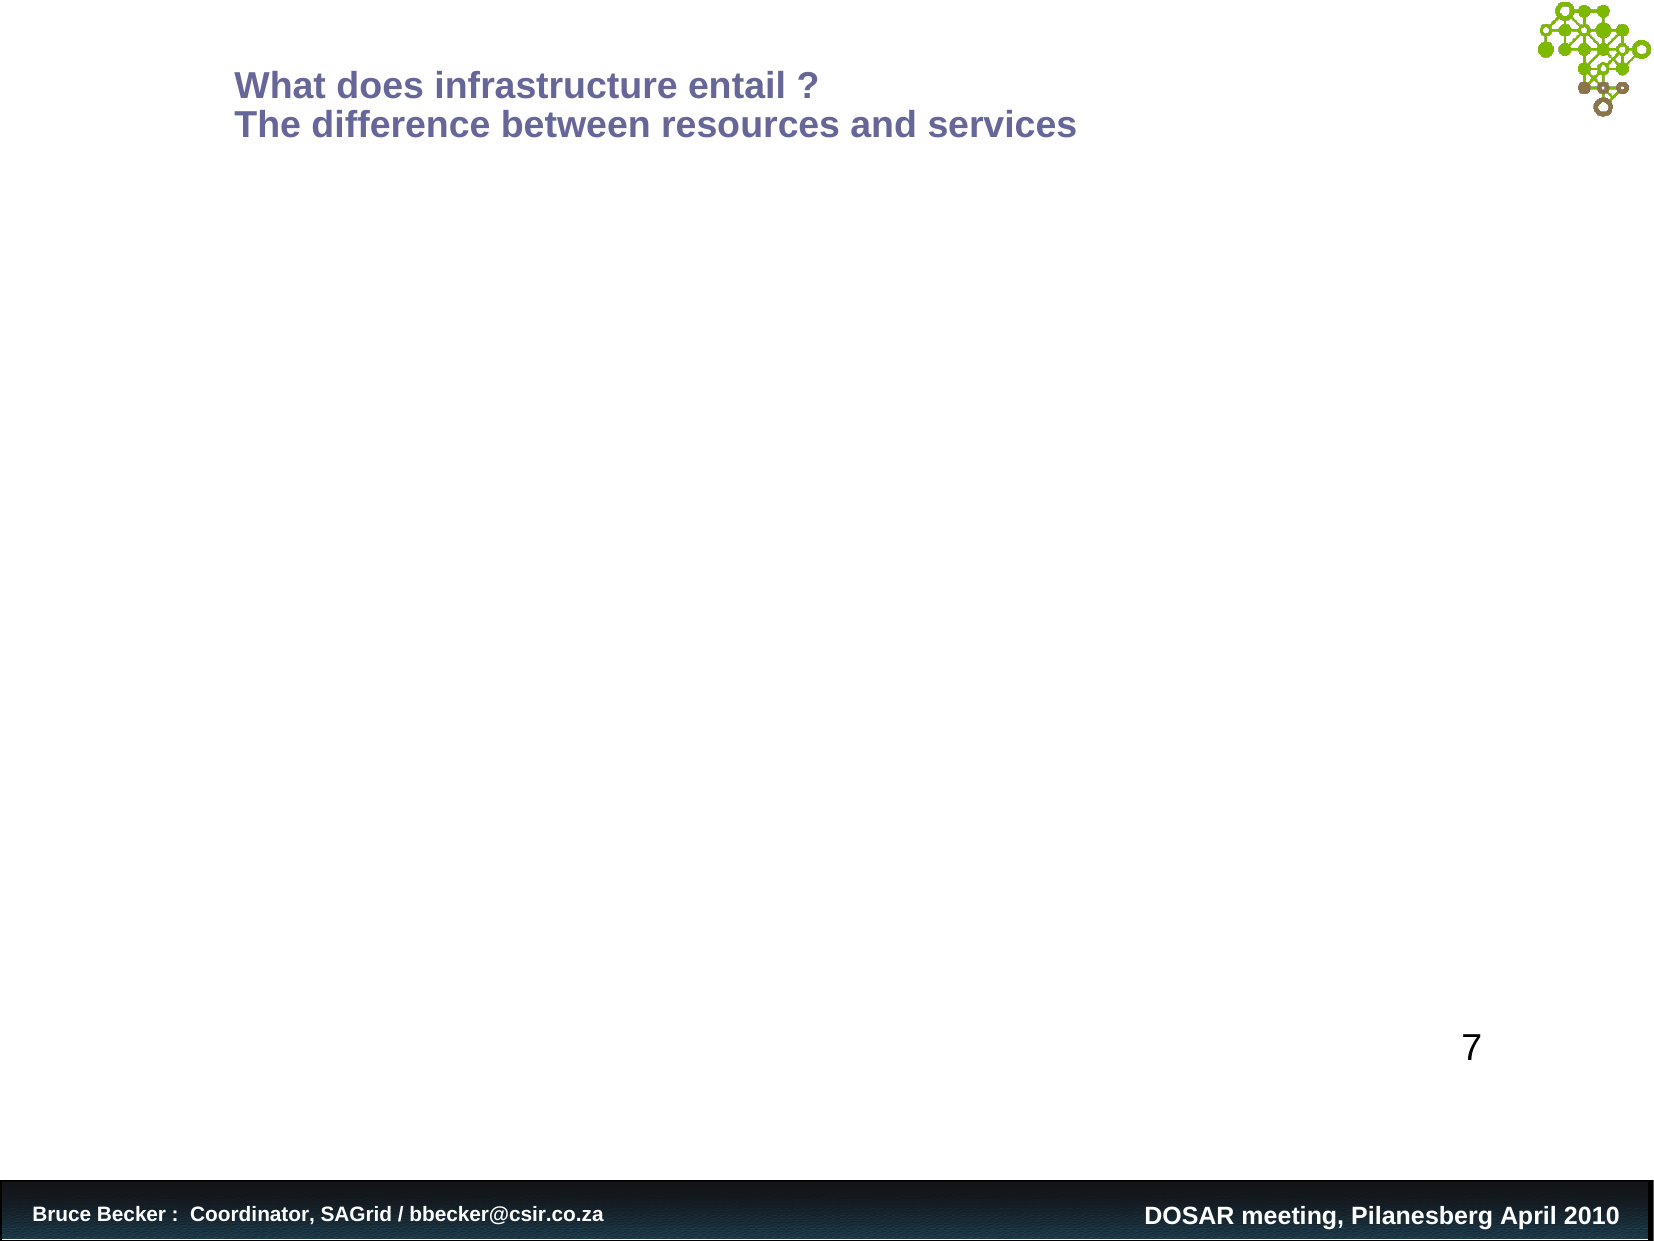

# What does infrastructure entail ? The difference between resources and services
7